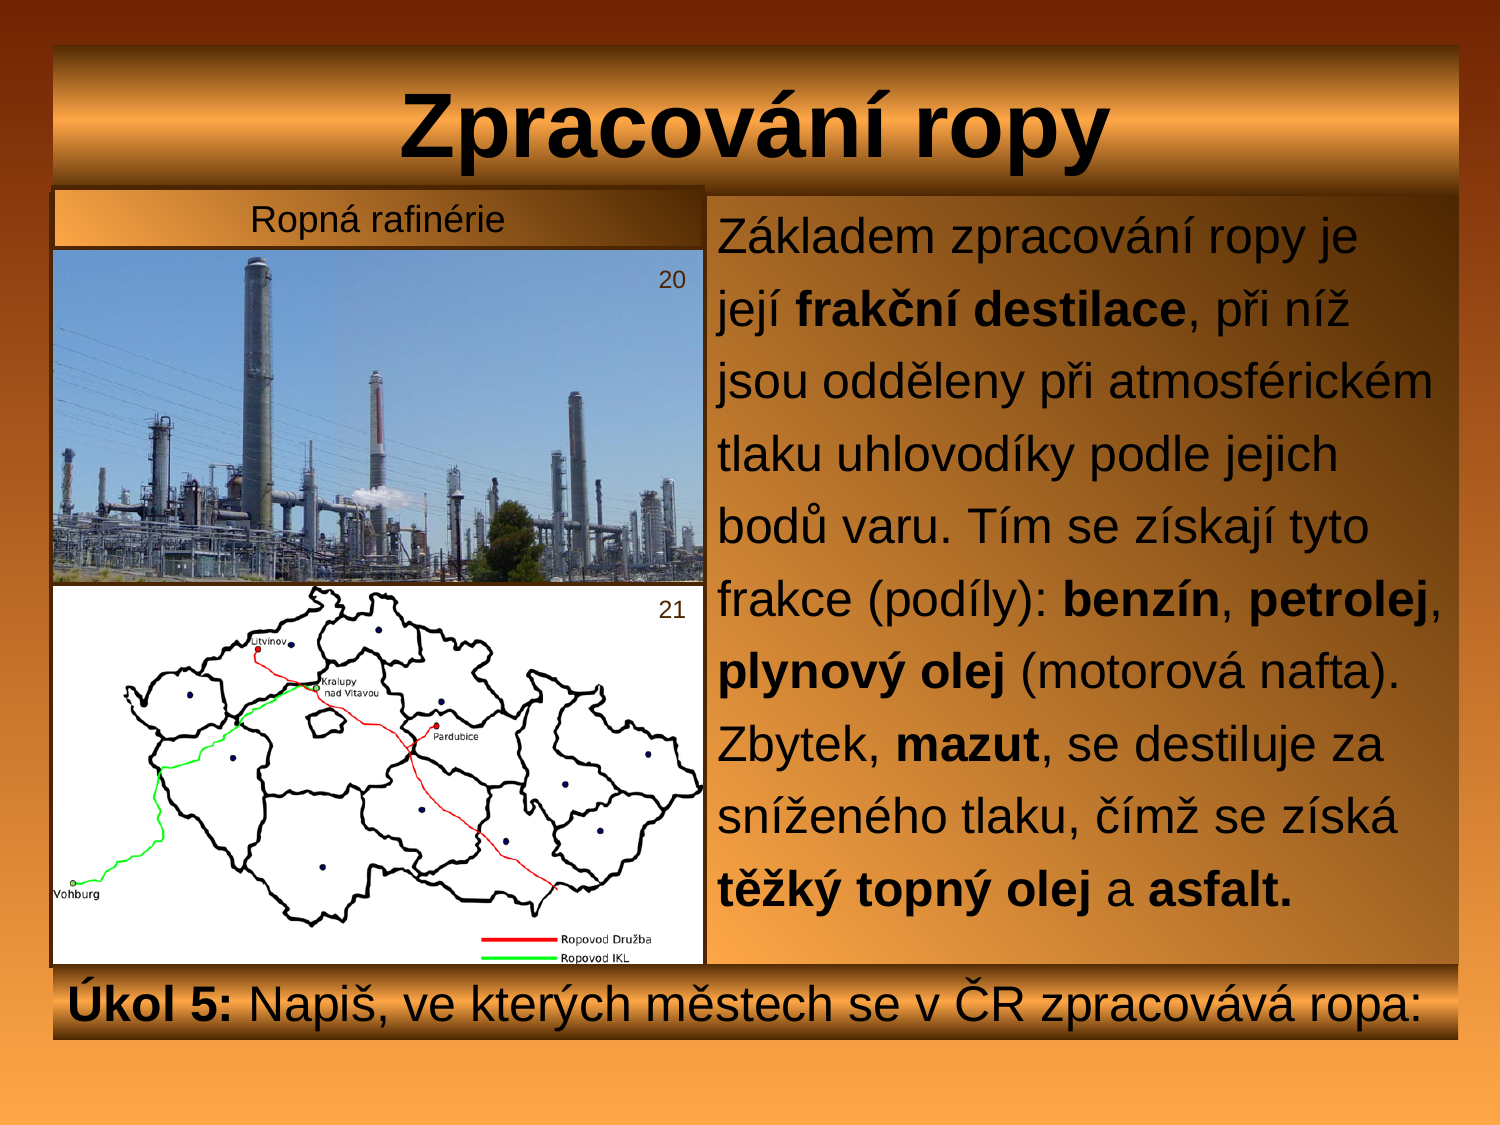

# Zpracování ropy
Ropná rafinérie
Základem zpracování ropy je
její frakční destilace, při níž
jsou odděleny při atmosférickém
tlaku uhlovodíky podle jejich
bodů varu. Tím se získají tyto
frakce (podíly): benzín, petrolej,
plynový olej (motorová nafta).
Zbytek, mazut, se destiluje za
sníženého tlaku, čímž se získá
těžký topný olej a asfalt.
20
21
Úkol 5: Napiš, ve kterých městech se v ČR zpracovává ropa: